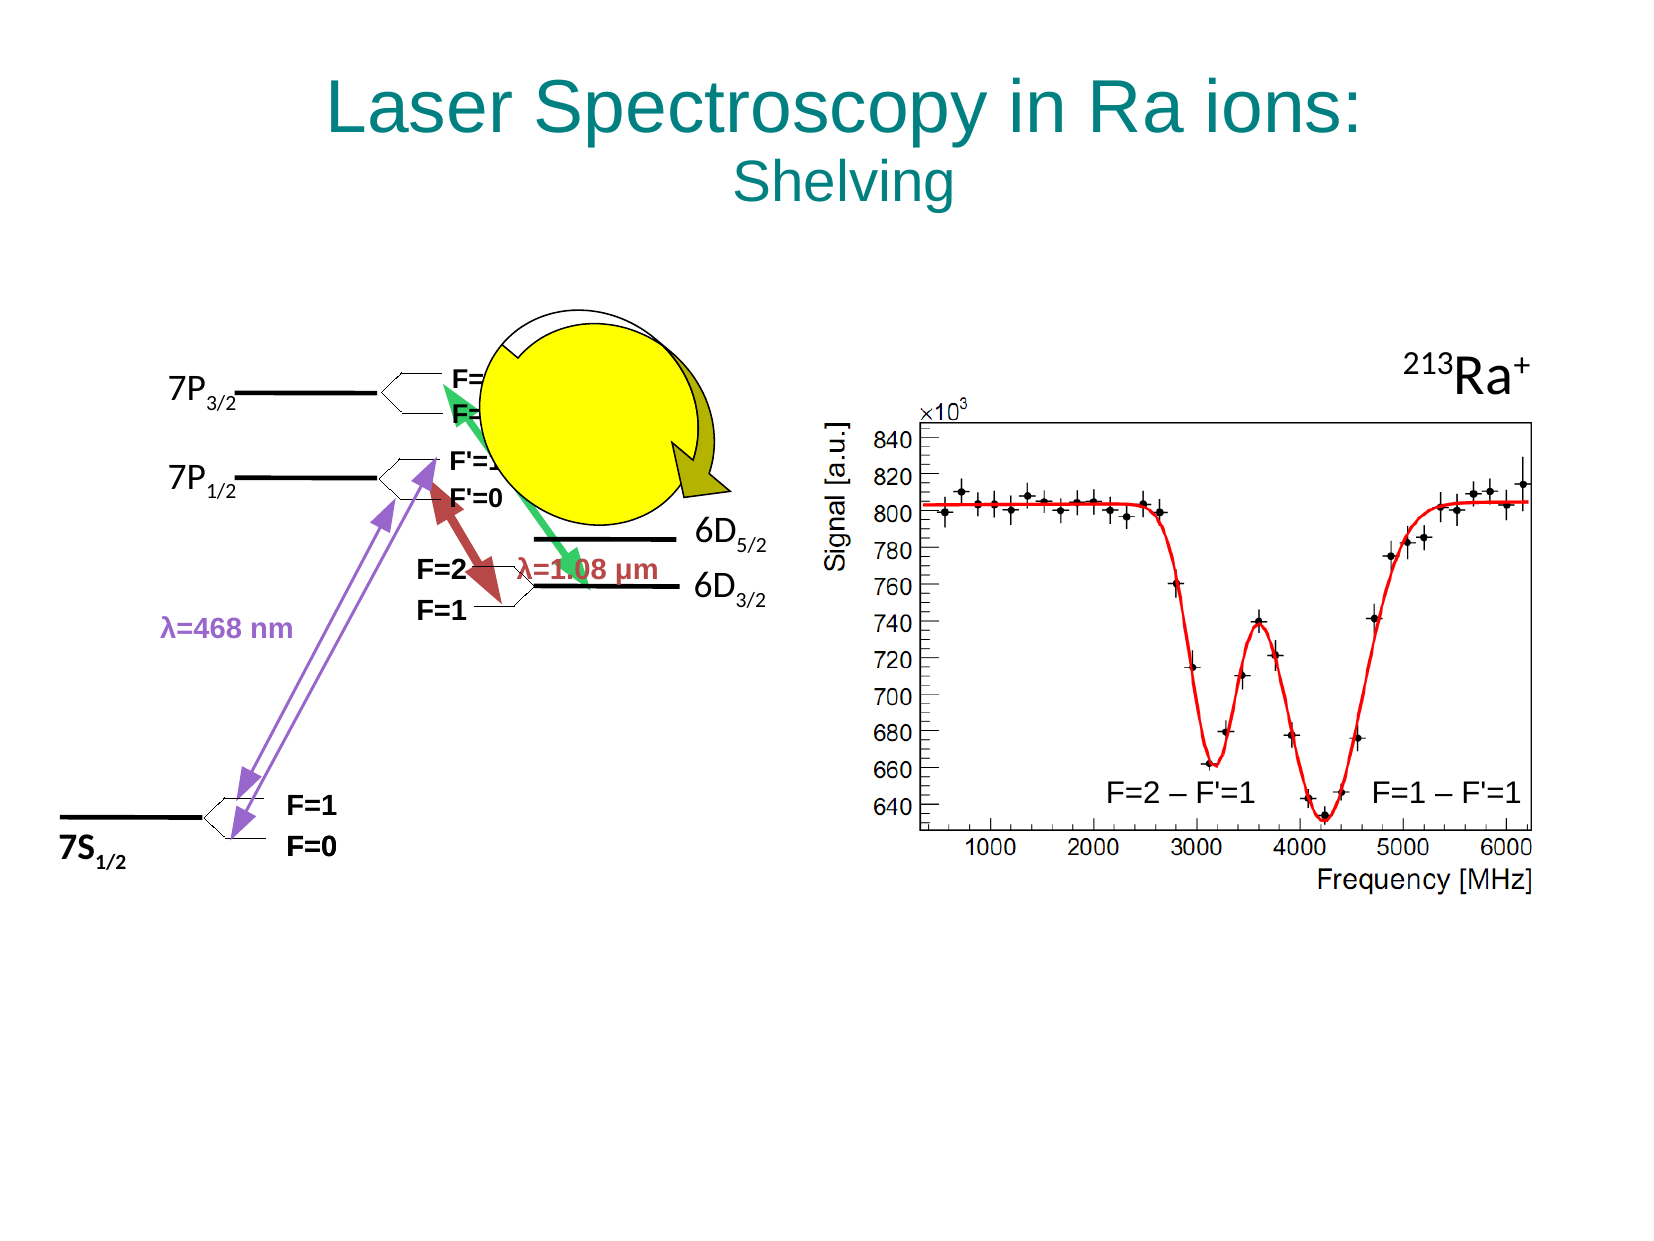

# Laser Spectroscopy in Ra ions: Shelving
7P3/2
F=2
F=1
F'=1
7P1/2
 λ=708nm
F'=0
6D5/2
F=2
λ=1.08 μm
6D3/2
F=1
 λ=468 nm
F=1
7S1/2
F=0
F=0
213Ra+
F=2 – F'=1
F=1 – F'=1